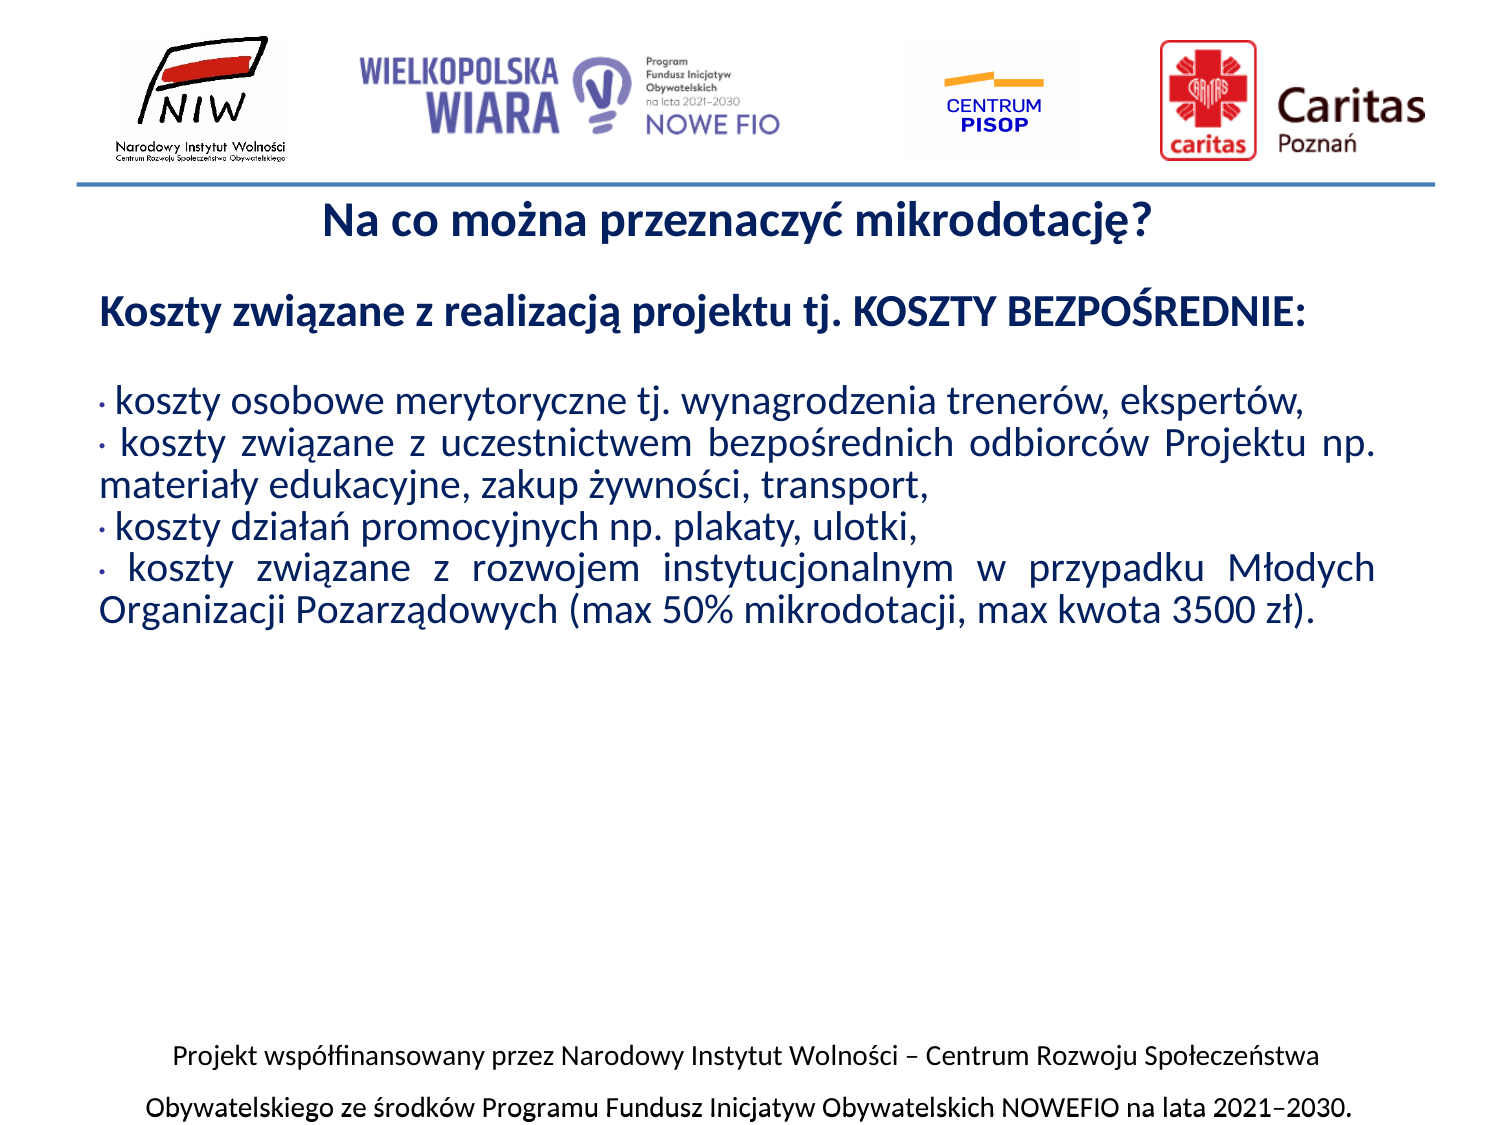

Na co można przeznaczyć mikrodotację?
Koszty związane z realizacją projektu tj. KOSZTY BEZPOŚREDNIE:
 koszty osobowe merytoryczne tj. wynagrodzenia trenerów, ekspertów,
 koszty związane z uczestnictwem bezpośrednich odbiorców Projektu np. materiały edukacyjne, zakup żywności, transport,
 koszty działań promocyjnych np. plakaty, ulotki,
 koszty związane z rozwojem instytucjonalnym w przypadku Młodych Organizacji Pozarządowych (max 50% mikrodotacji, max kwota 3500 zł).